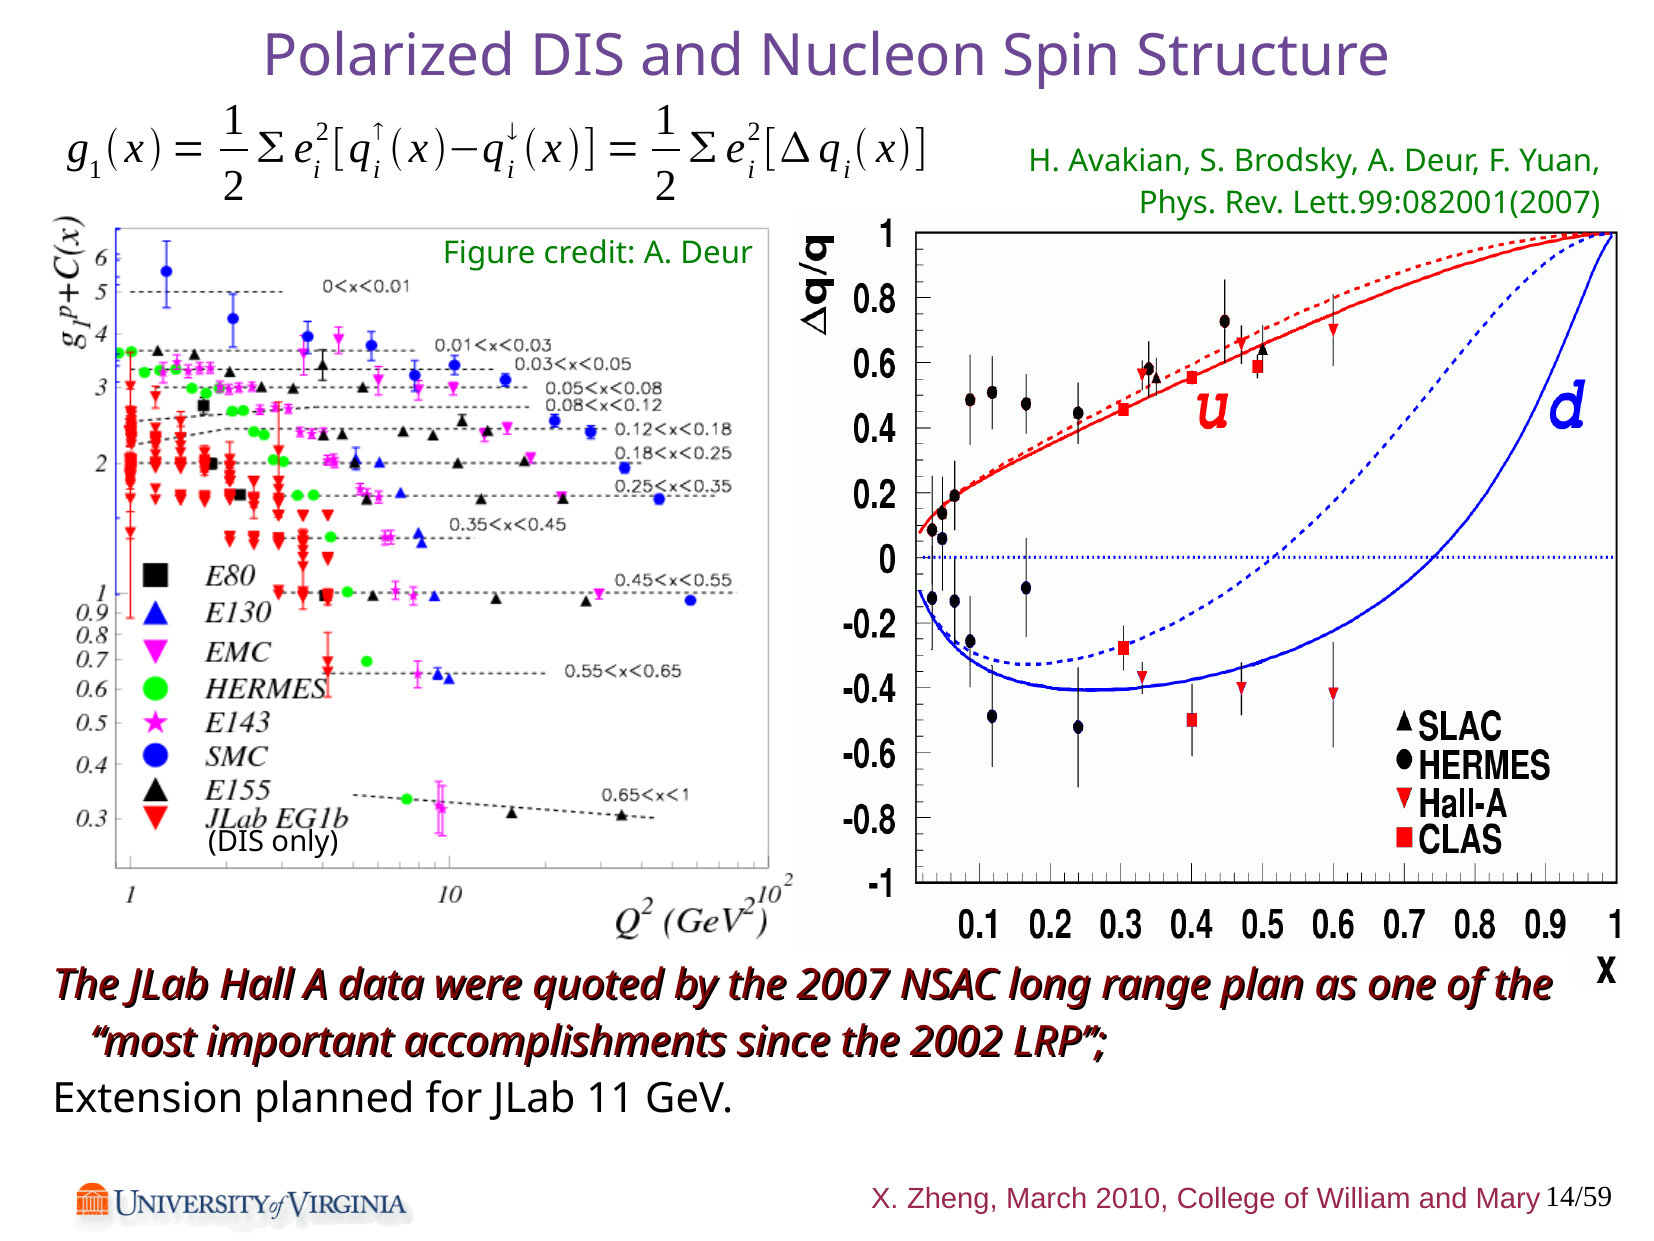

# Polarized DIS and Nucleon Spin Structure
H. Avakian, S. Brodsky, A. Deur, F. Yuan, Phys. Rev. Lett.99:082001(2007)
Figure credit: A. Deur
(DIS only)
The JLab Hall A data were quoted by the 2007 NSAC long range plan as one of the “most important accomplishments since the 2002 LRP”;
Extension planned for JLab 11 GeV.